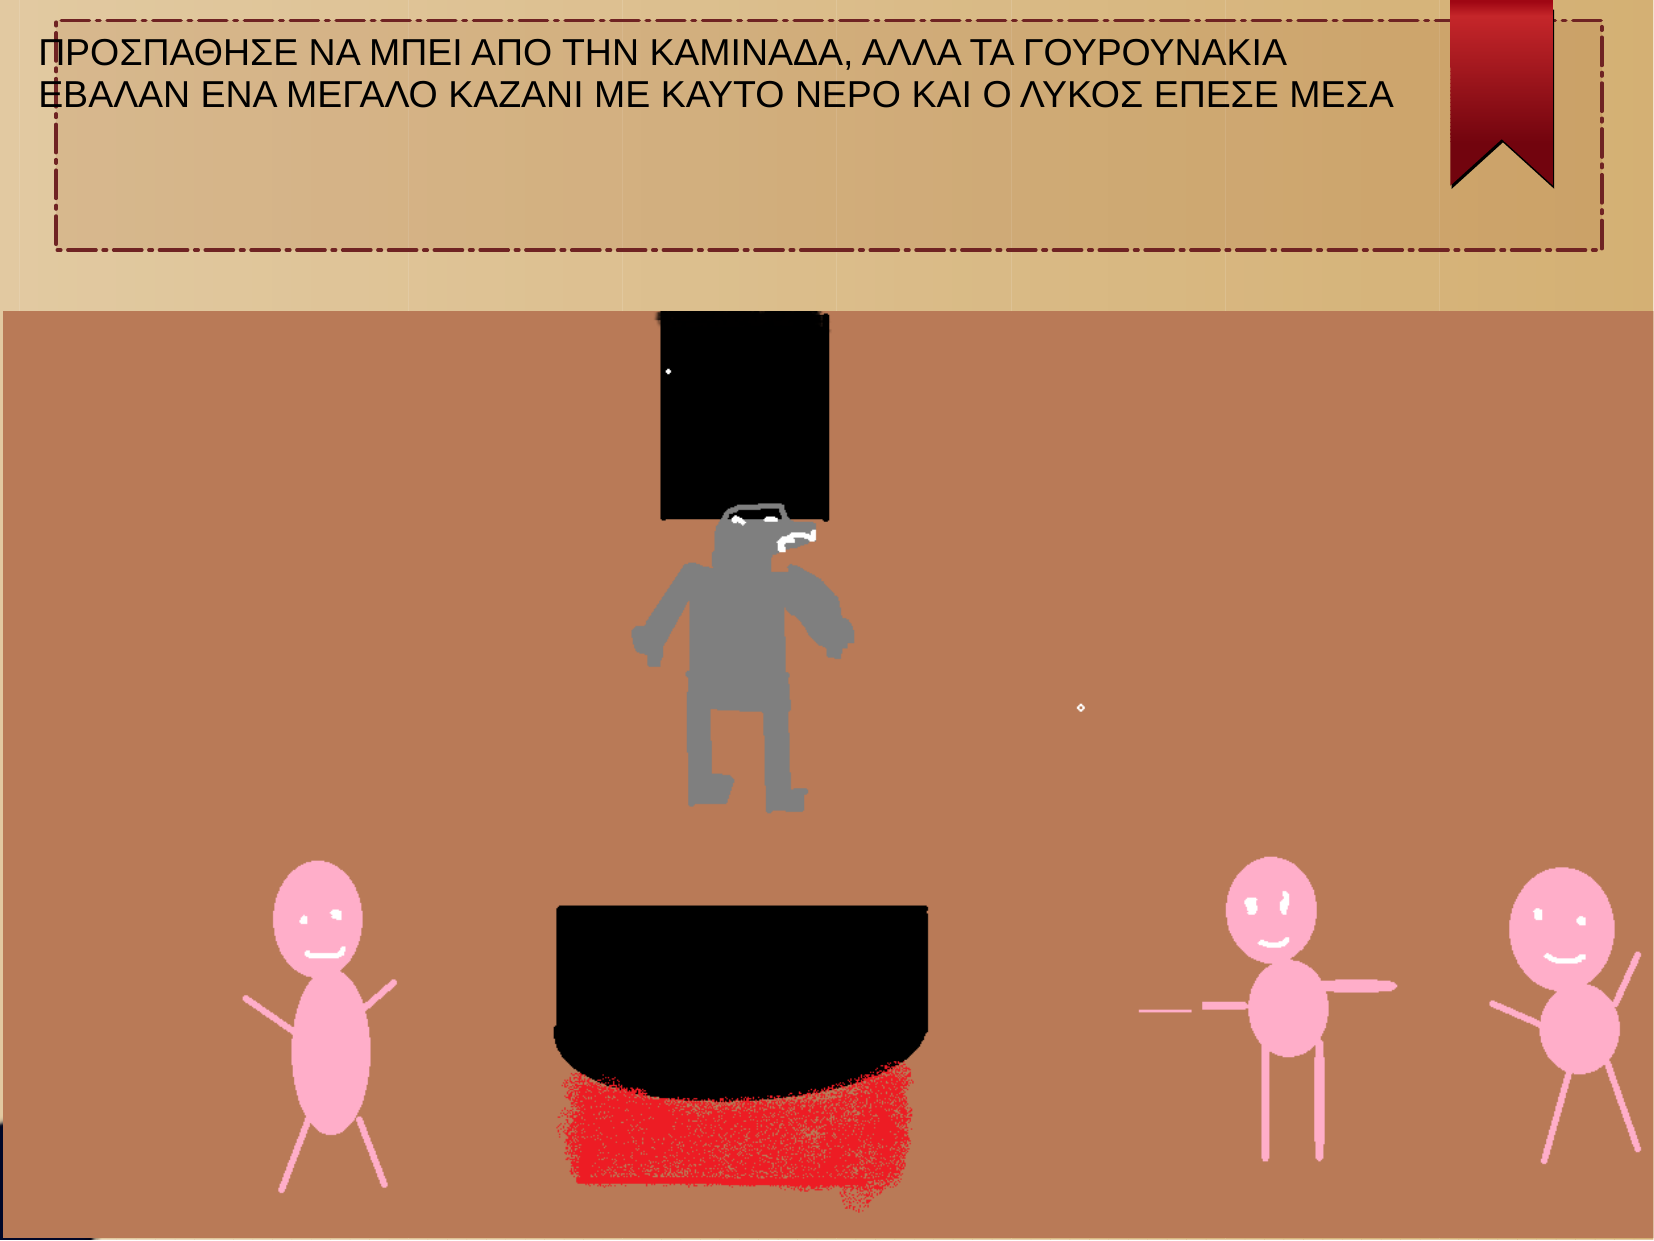

ΠΡΟΣΠΑΘΗΣΕ ΝΑ ΜΠΕΙ ΑΠΟ ΤΗΝ ΚΑΜΙΝΑΔΑ, ΑΛΛΑ ΤΑ ΓΟΥΡΟΥΝΑΚΙΑ
ΕΒΑΛΑΝ ΕΝΑ ΜΕΓΑΛΟ ΚΑΖΑΝΙ ΜΕ ΚΑΥΤΟ ΝΕΡΟ ΚΑΙ Ο ΛΥΚΟΣ ΕΠΕΣΕ ΜΕΣΑ